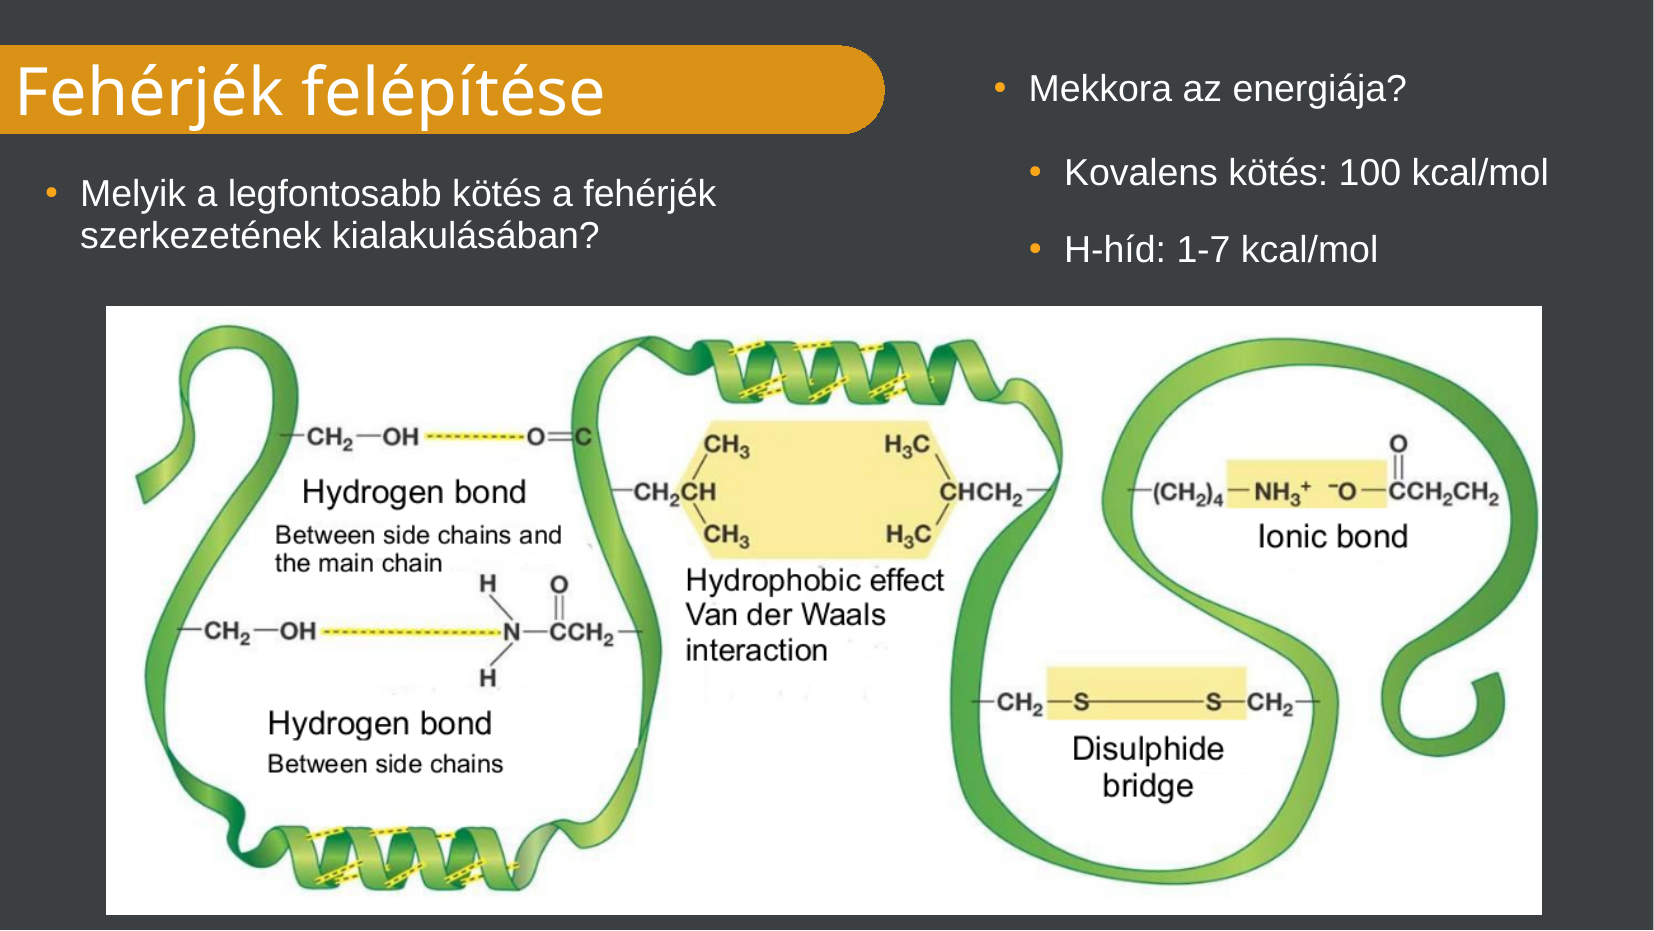

Fehérjék felépítése
Mekkora az energiája?
Kovalens kötés: 100 kcal/mol
H-híd: 1-7 kcal/mol
Melyik a legfontosabb kötés a fehérjék szerkezetének kialakulásában?